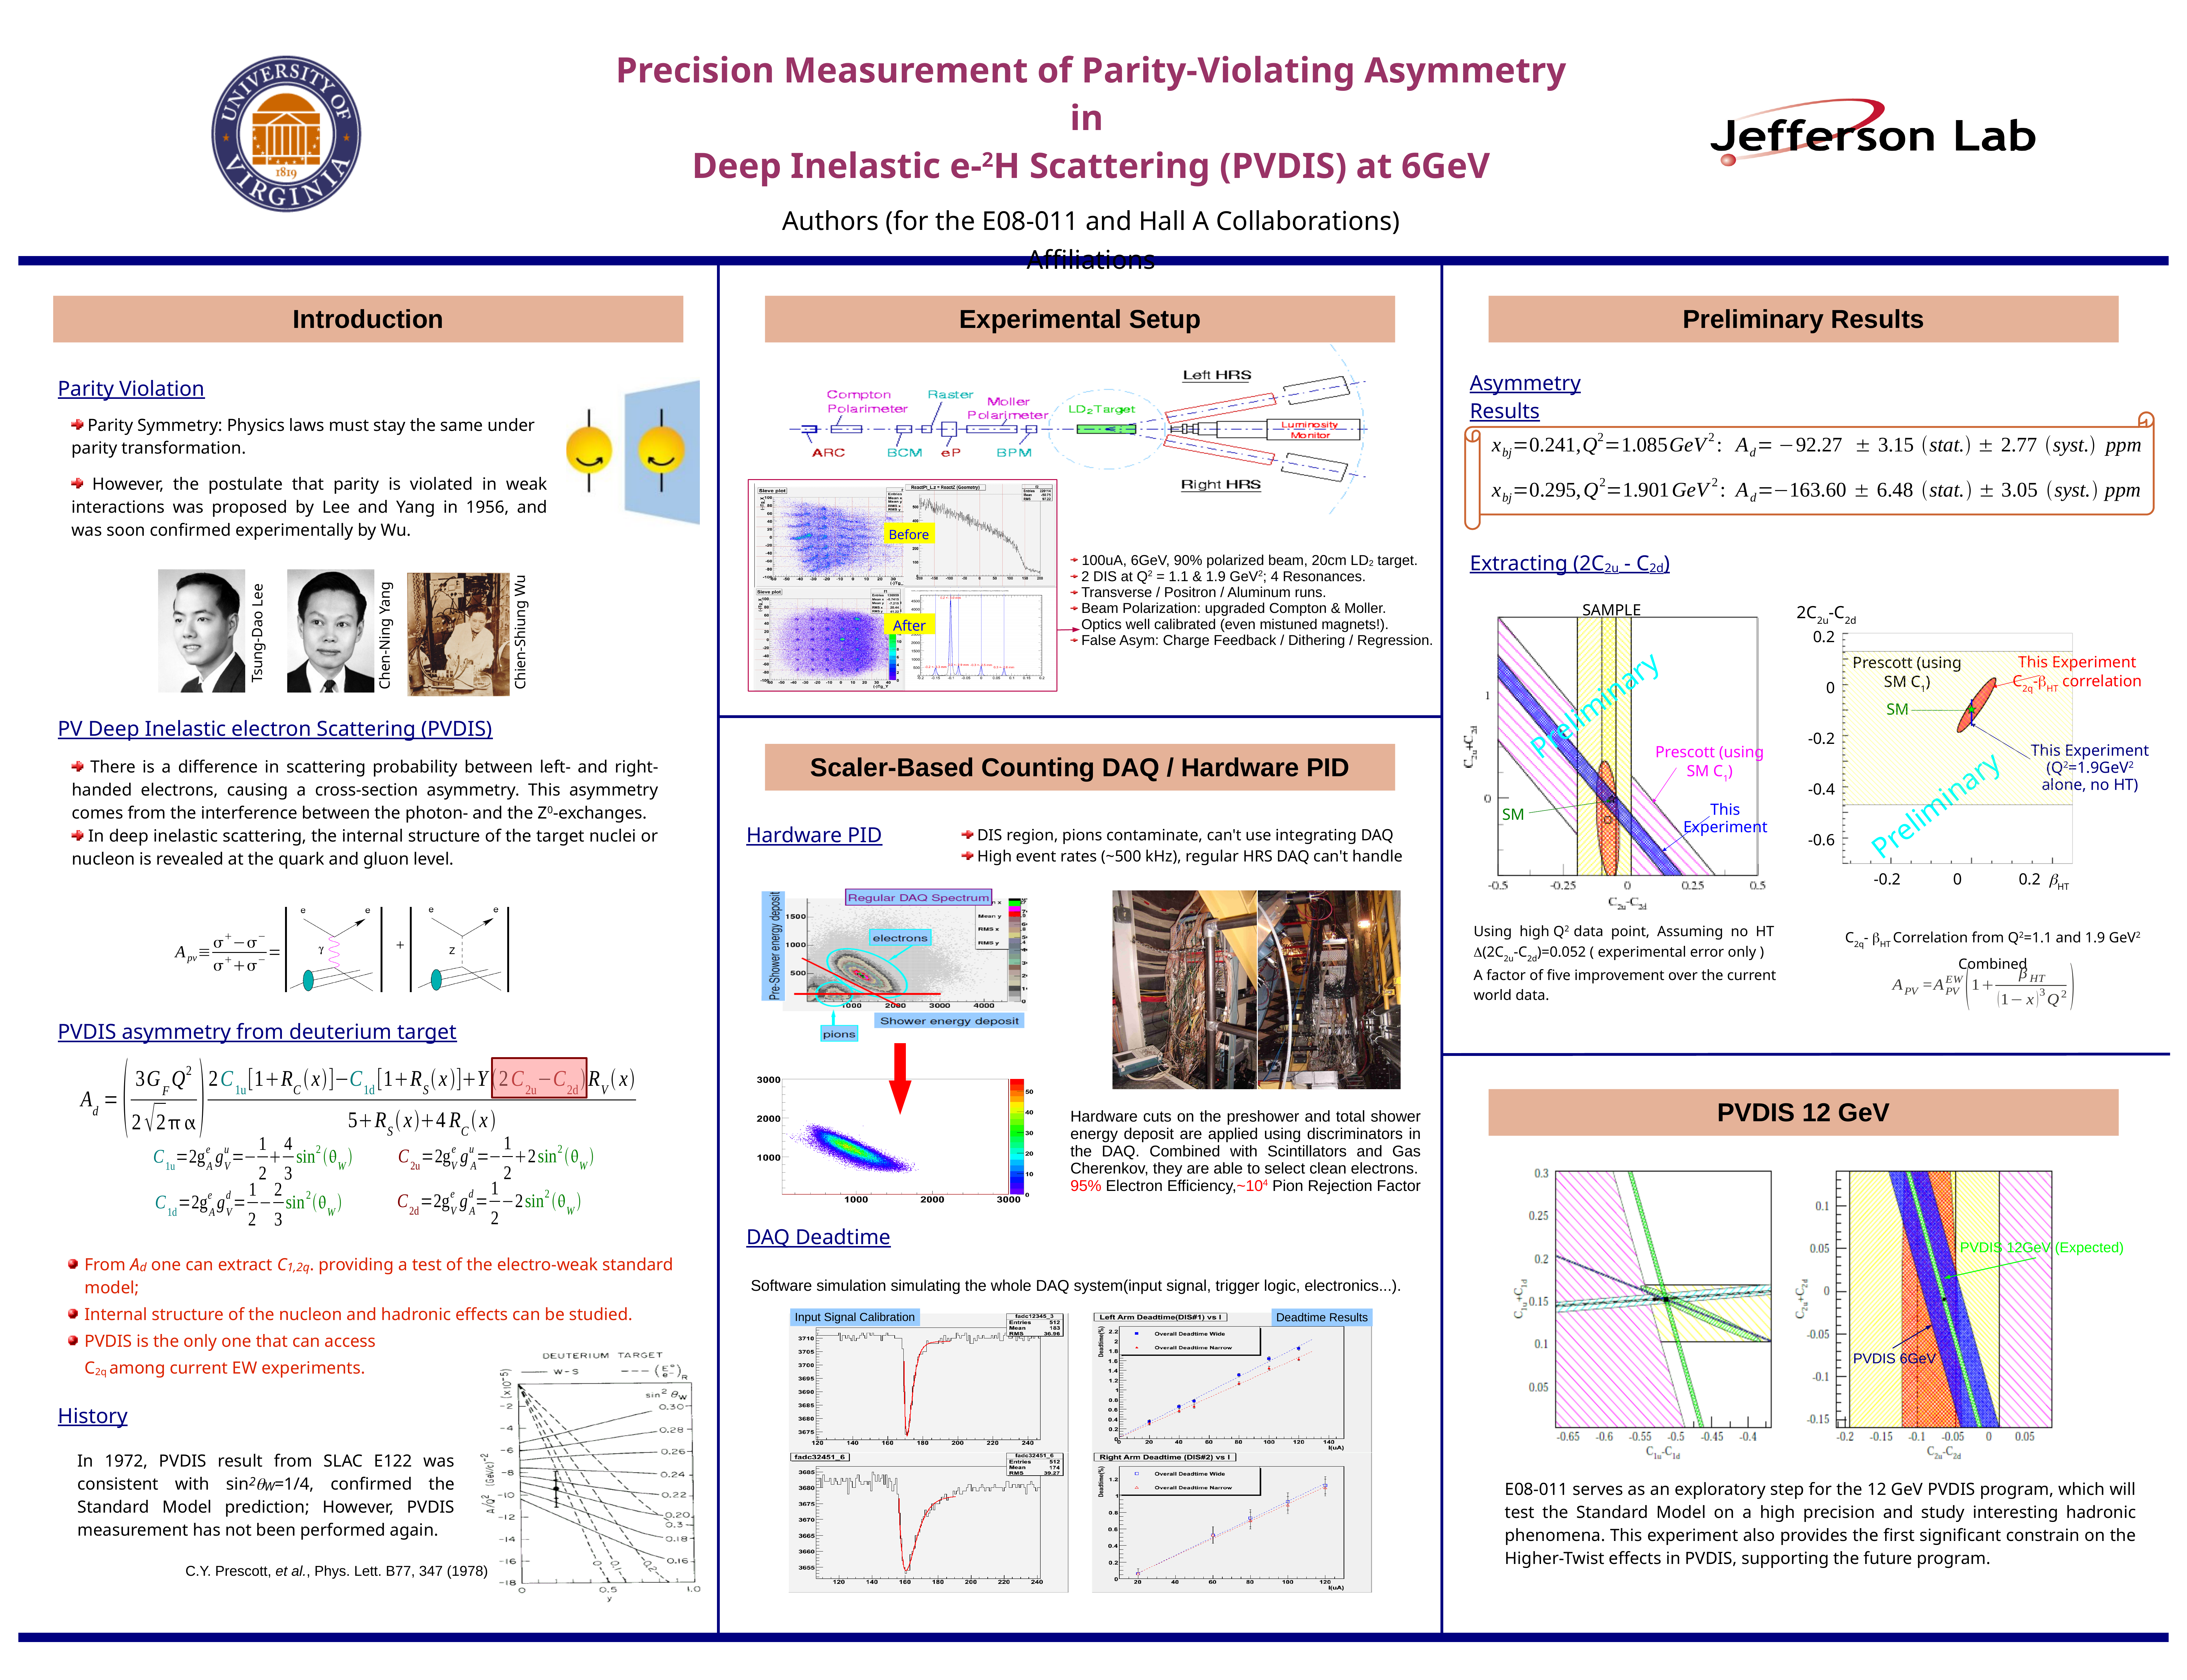

Precision Measurement of Parity-Violating Asymmetry in
Deep Inelastic e-2H Scattering (PVDIS) at 6GeV
Authors (for the E08-011 and Hall A Collaborations)
Affiliations
Introduction
Experimental Setup
Preliminary Results
Asymmetry Results
Parity Violation
 Parity Symmetry: Physics laws must stay the same under
parity transformation.
 However, the postulate that parity is violated in weak interactions was proposed by Lee and Yang in 1956, and was soon confirmed experimentally by Wu.
Before
After
 100uA, 6GeV, 90% polarized beam, 20cm LD2 target.
 2 DIS at Q2 = 1.1 & 1.9 GeV2; 4 Resonances.
 Transverse / Positron / Aluminum runs.
 Beam Polarization: upgraded Compton & Moller.
 Optics well calibrated (even mistuned magnets!).
 False Asym: Charge Feedback / Dithering / Regression.
Extracting (2C2u - C2d)
Tsung-Dao Lee
Chien-Shiung Wu
Chen-Ning Yang
SAMPLE
Preliminary
Prescott (using SM C1)
SM
This Experiment
Using high Q2 data point, Assuming no HT
(2C2u-C2d)=0.052 ( experimental error only )
A factor of five improvement over the current world data.
2C2u-C2d
0.2
0
-0.2
-0.4
-0.6
Prescott (using SM C1)
SM
Preliminary
-0.2 0 0.2 HT
This Experiment C2q-HT correlation
This Experiment (Q2=1.9GeV2 alone, no HT)
C2q- HT Correlation from Q2=1.1 and 1.9 GeV2 Combined
PV Deep Inelastic electron Scattering (PVDIS)
 There is a difference in scattering probability between left- and right-handed electrons, causing a cross-section asymmetry. This asymmetry comes from the interference between the photon- and the Z0-exchanges.
 In deep inelastic scattering, the internal structure of the target nuclei or nucleon is revealed at the quark and gluon level.
+
Scaler-Based Counting DAQ / Hardware PID
Hardware PID
 DIS region, pions contaminate, can't use integrating DAQ
 High event rates (~500 kHz), regular HRS DAQ can't handle
Hardware cuts on the preshower and total shower energy deposit are applied using discriminators in the DAQ. Combined with Scintillators and Gas Cherenkov, they are able to select clean electrons.
95% Electron Efficiency,~104 Pion Rejection Factor
PVDIS asymmetry from deuterium target
From Ad one can extract C1,2q. providing a test of the electro-weak standard model;
Internal structure of the nucleon and hadronic effects can be studied.
PVDIS is the only one that can access
C2q among current EW experiments.
PVDIS 12 GeV
DAQ Deadtime
PVDIS 12GeV (Expected)
Software simulation simulating the whole DAQ system(input signal, trigger logic, electronics...).
Input Signal Calibration
Deadtime Results
PVDIS 6GeV
History
In 1972, PVDIS result from SLAC E122 was consistent with sin2qW=1/4, confirmed the Standard Model prediction; However, PVDIS measurement has not been performed again.
E08-011 serves as an exploratory step for the 12 GeV PVDIS program, which will test the Standard Model on a high precision and study interesting hadronic phenomena. This experiment also provides the first significant constrain on the Higher-Twist effects in PVDIS, supporting the future program.
C.Y. Prescott, et al., Phys. Lett. B77, 347 (1978)